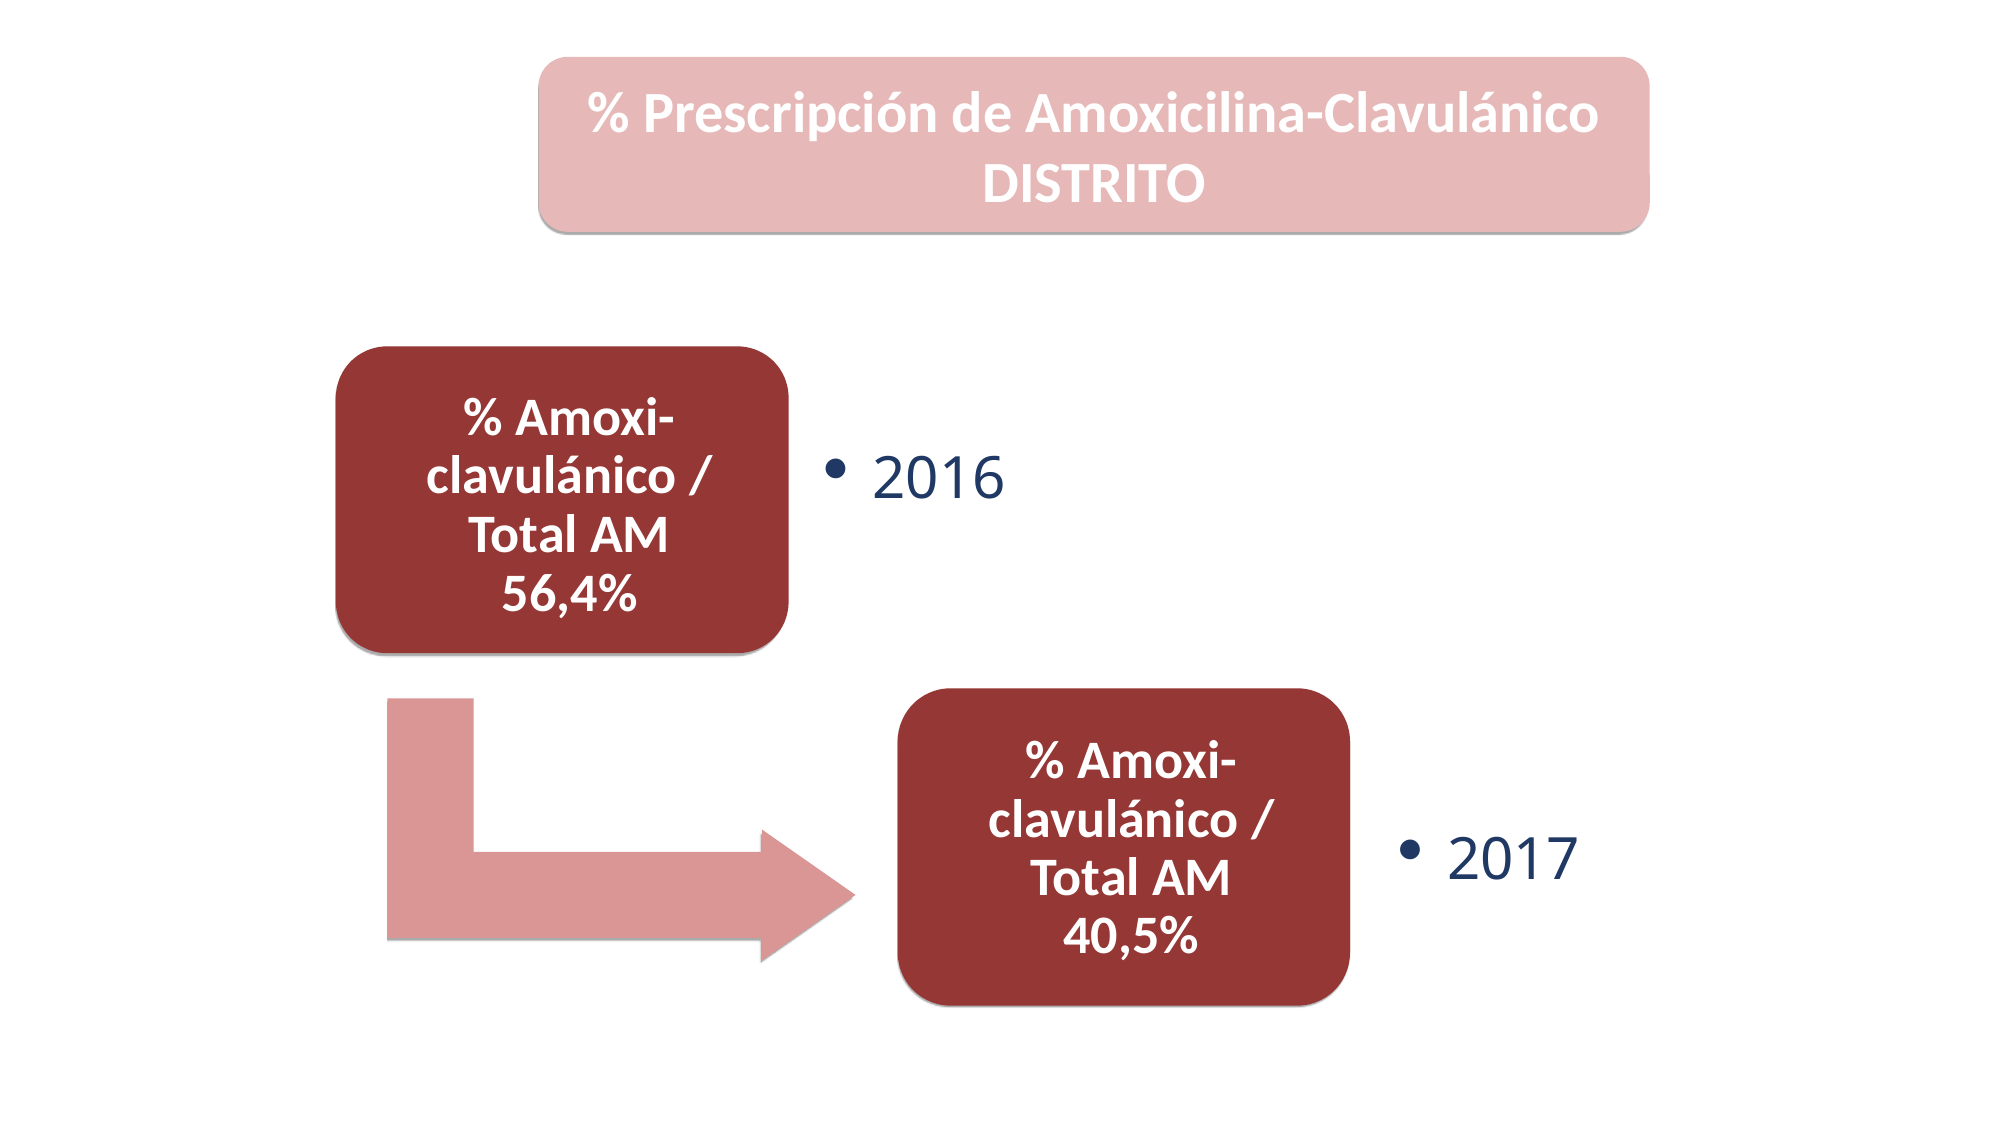

% Prescripción de Amoxicilina-Clavulánico
DISTRITO
% Amoxi-clavulánico /
Total AM
56,4%
2016
% Amoxi-clavulánico /
Total AM
40,5%
2017